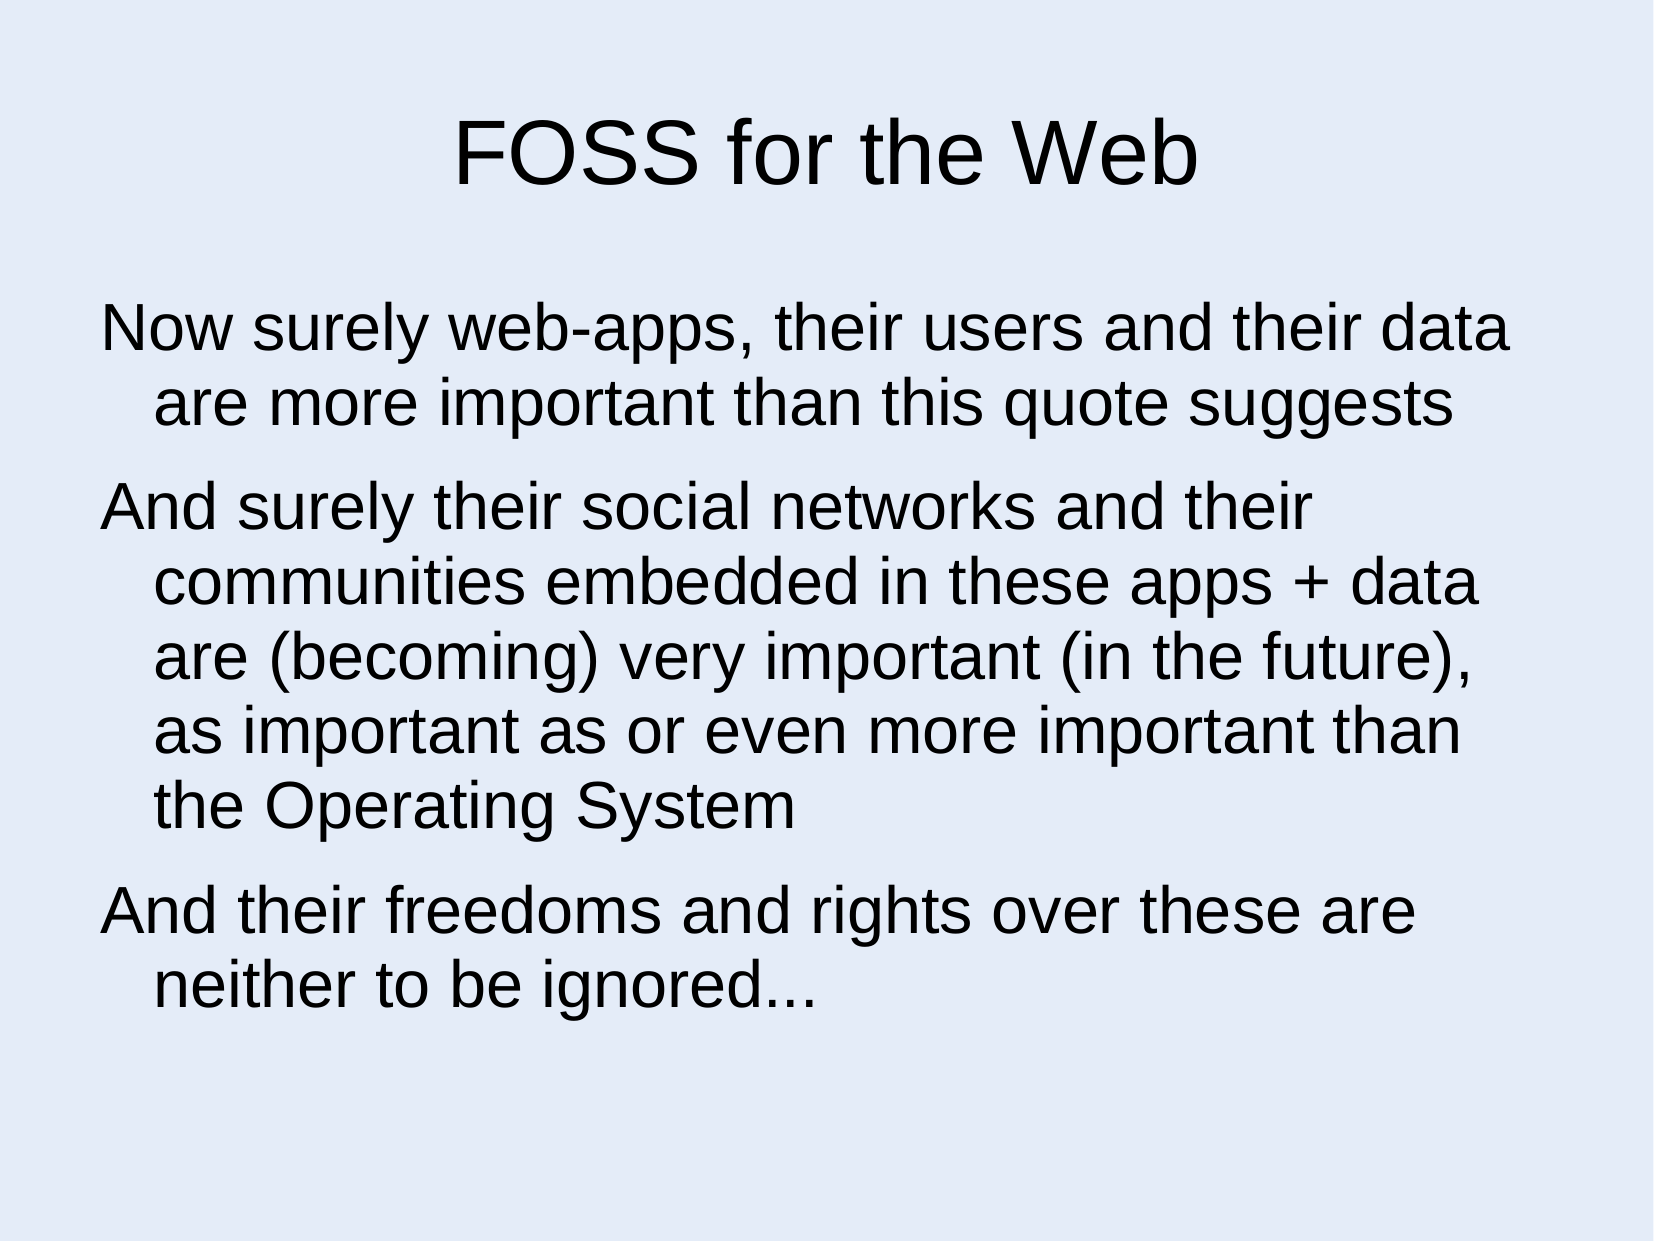

# FOSS for the Web
Now surely web-apps, their users and their data are more important than this quote suggests
And surely their social networks and their communities embedded in these apps + data are (becoming) very important (in the future),
as important as or even more important than the Operating System
And their freedoms and rights over these are neither to be ignored...